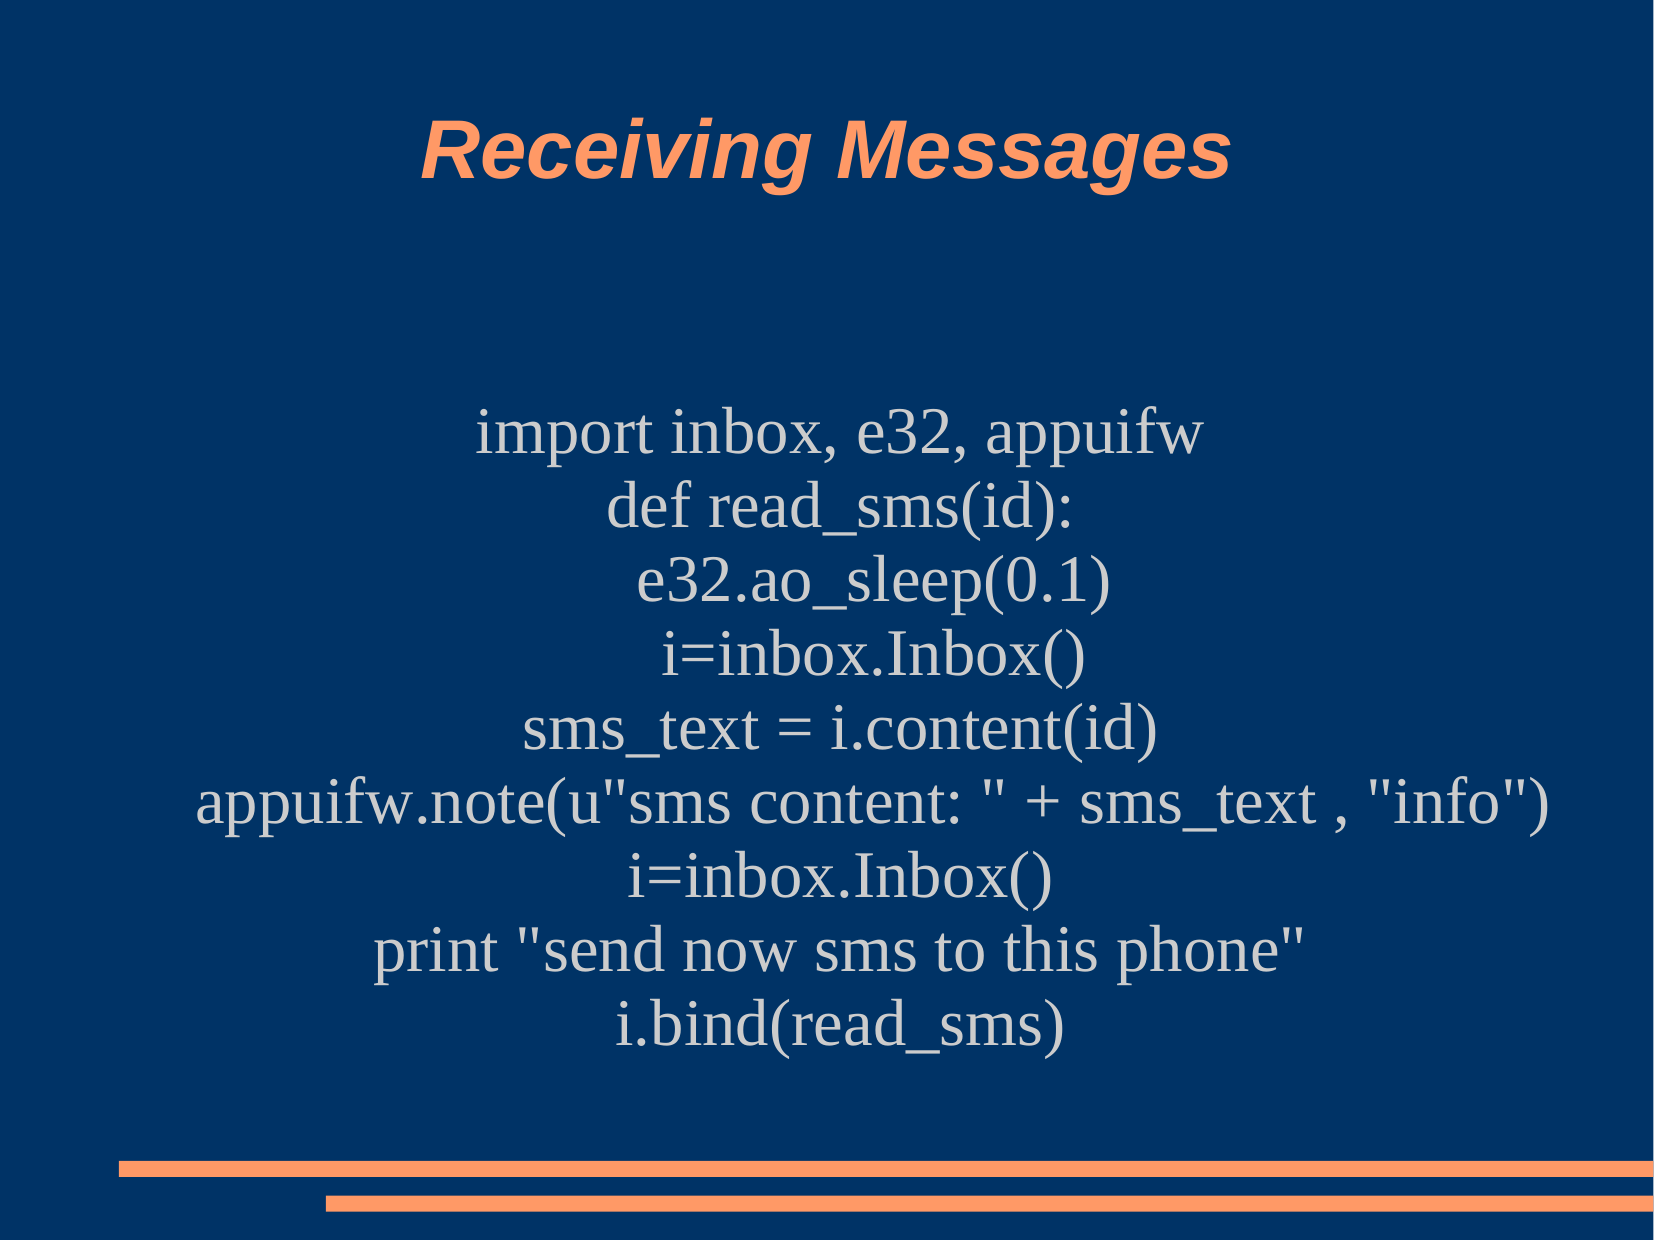

# Receiving Messages
import inbox, e32, appuifw
def read_sms(id):
 e32.ao_sleep(0.1)
 i=inbox.Inbox()
 sms_text = i.content(id)
 appuifw.note(u"sms content: " + sms_text , "info")
i=inbox.Inbox()
print "send now sms to this phone"
i.bind(read_sms)